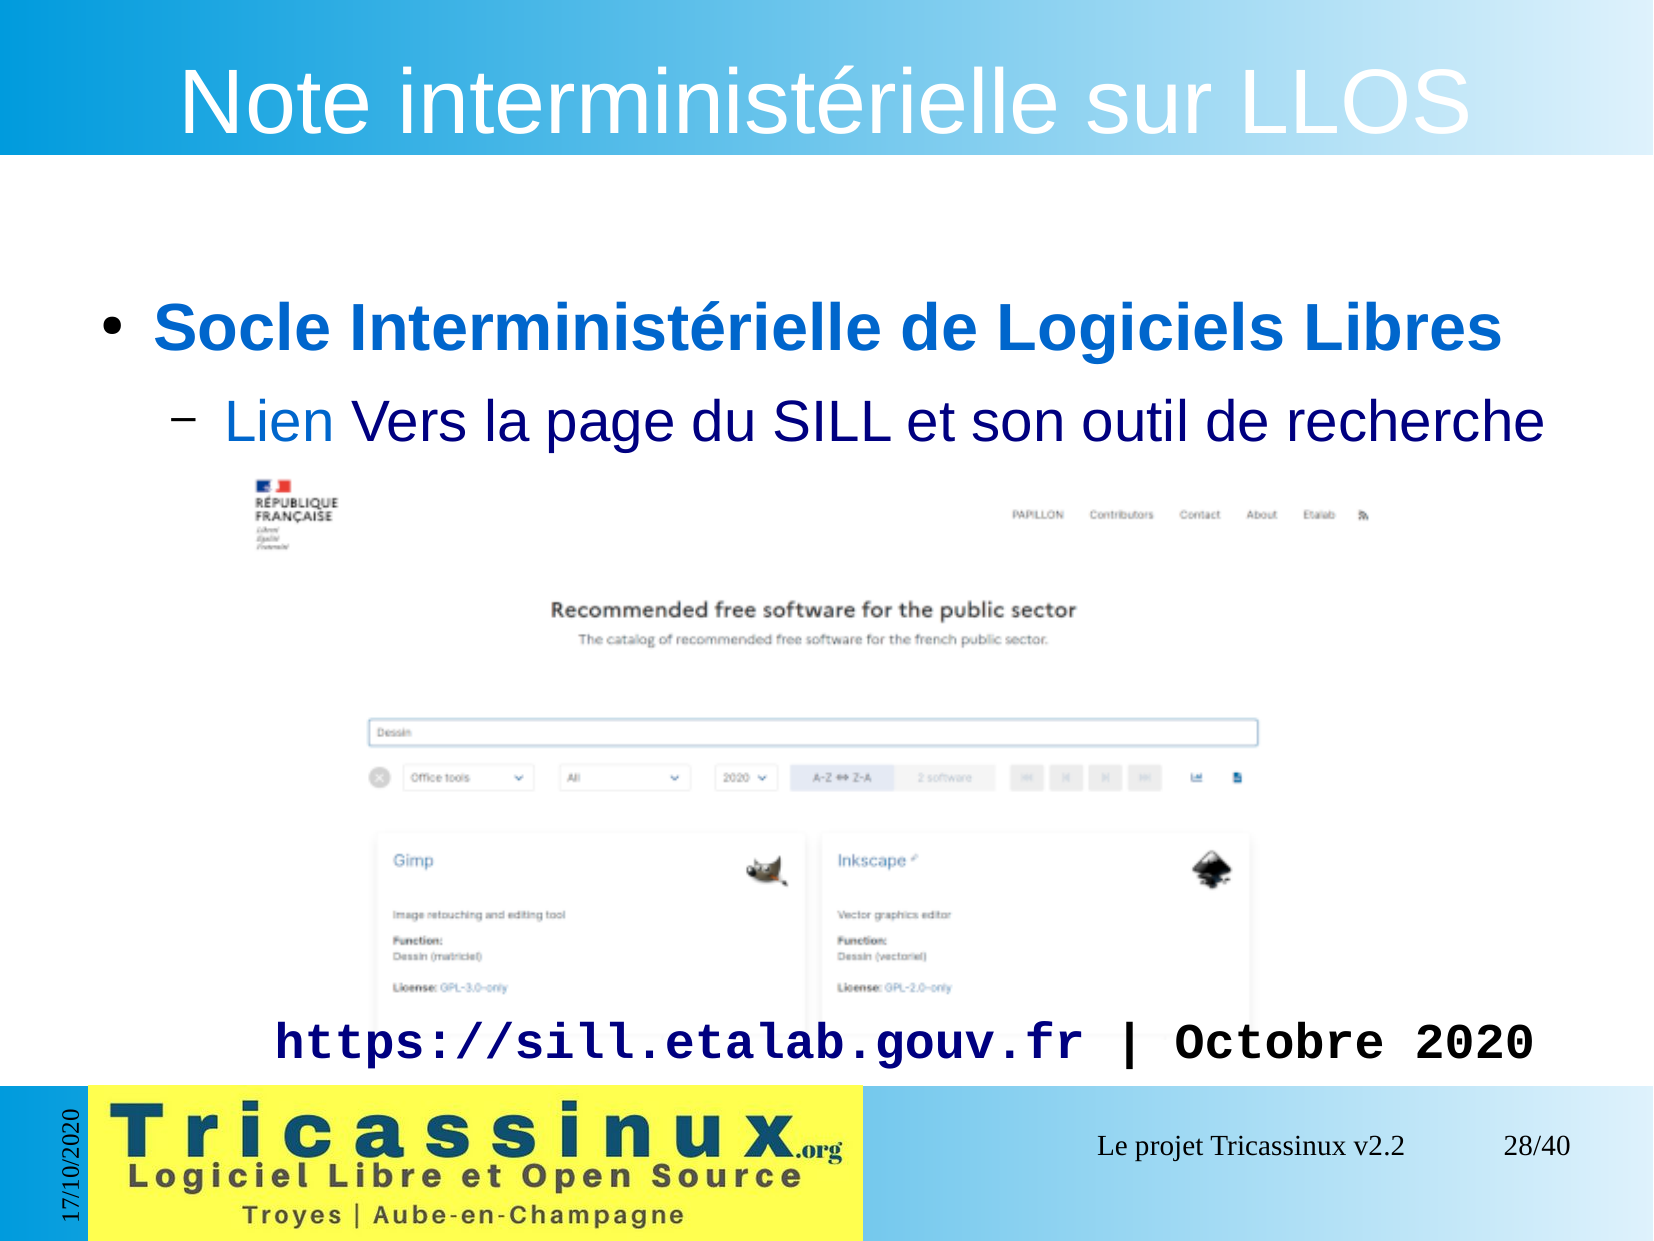

# Note interministérielle sur LLOS
Socle Interministérielle de Logiciels Libres
Lien Vers la page du SILL et son outil de recherche
https://sill.etalab.gouv.fr | Octobre 2020
17/10/2020
28